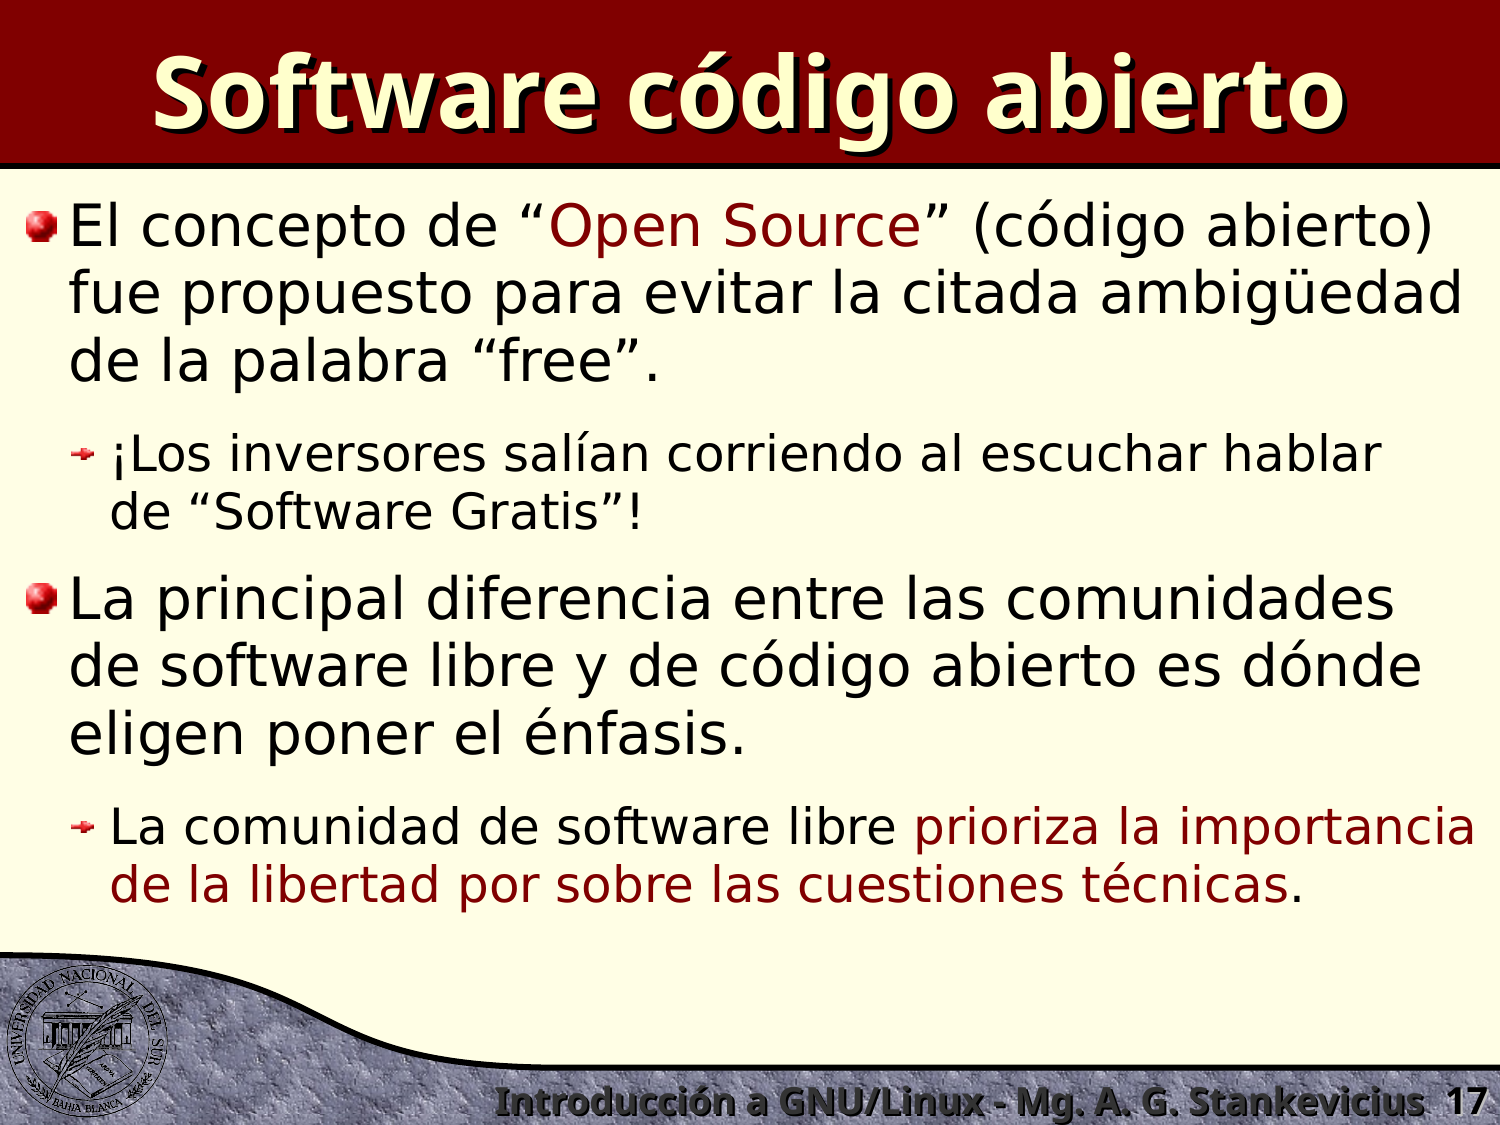

# Software código abierto
El concepto de “Open Source” (código abierto) fue propuesto para evitar la citada ambigüedad de la palabra “free”.
¡Los inversores salían corriendo al escuchar hablar
de “Software Gratis”!
La principal diferencia entre las comunidades de software libre y de código abierto es dónde eligen poner el énfasis.
La comunidad de software libre prioriza la importancia de la libertad por sobre las cuestiones técnicas.
17